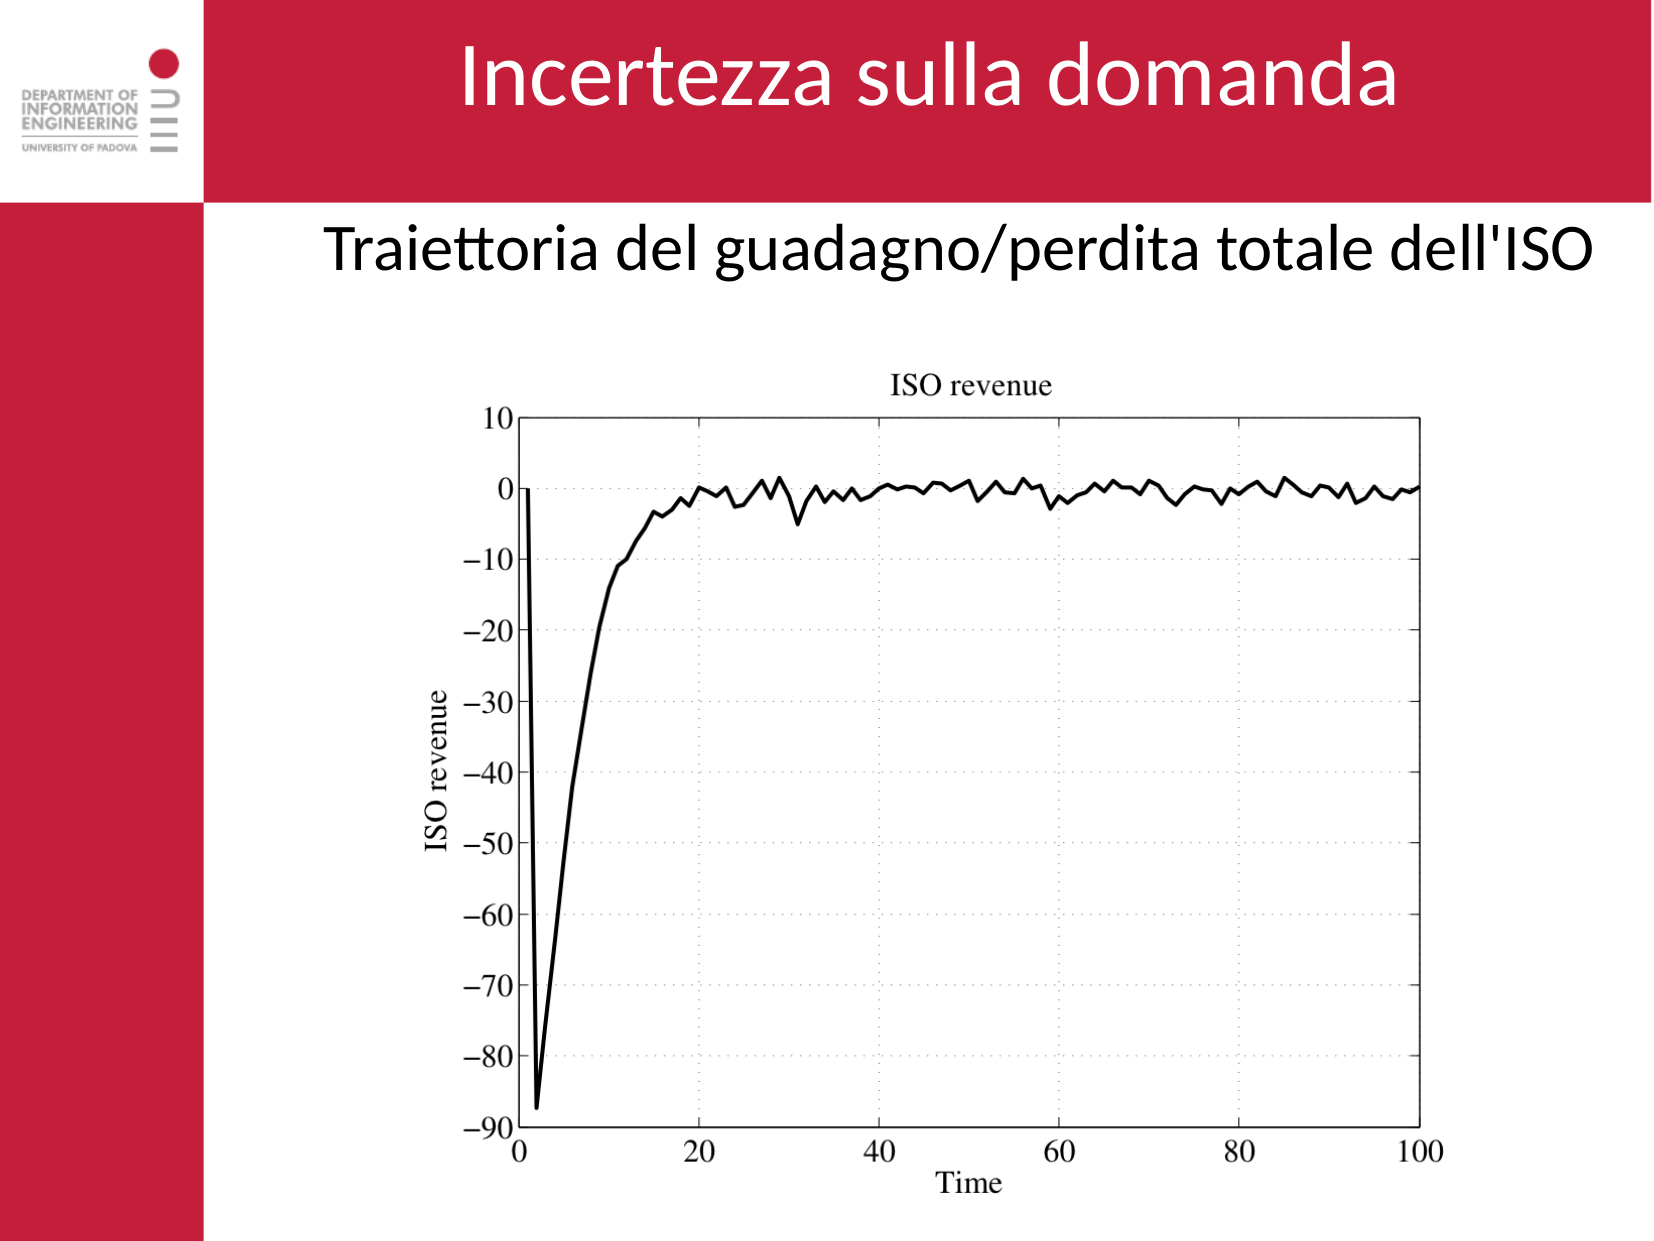

Incertezza sulla domanda
Traiettoria del guadagno/perdita totale dell'ISO